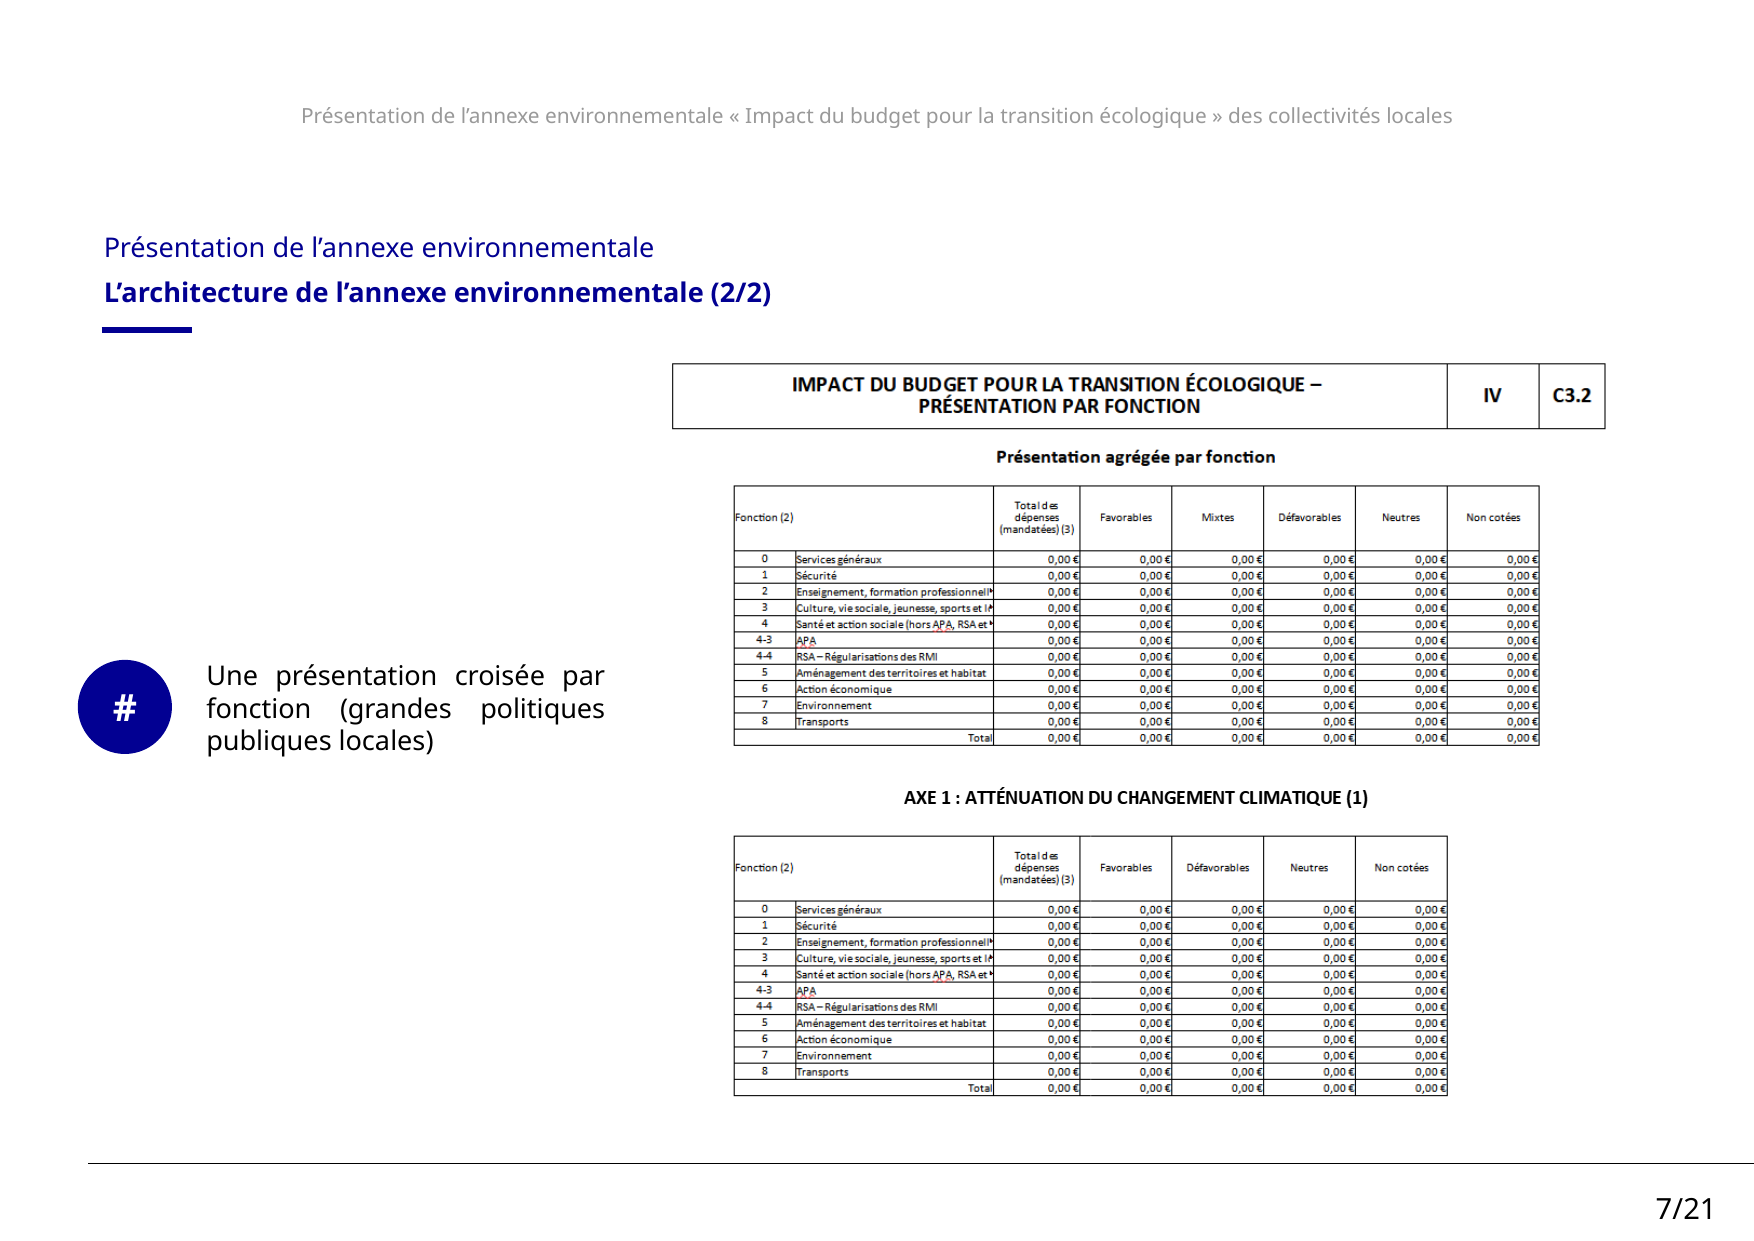

Présentation de l’annexe environnementale « Impact du budget pour la transition écologique » des collectivités locales
Présentation de l’annexe environnementale
L’architecture de l’annexe environnementale (2/2)
Une présentation croisée par fonction (grandes politiques publiques locales)
#